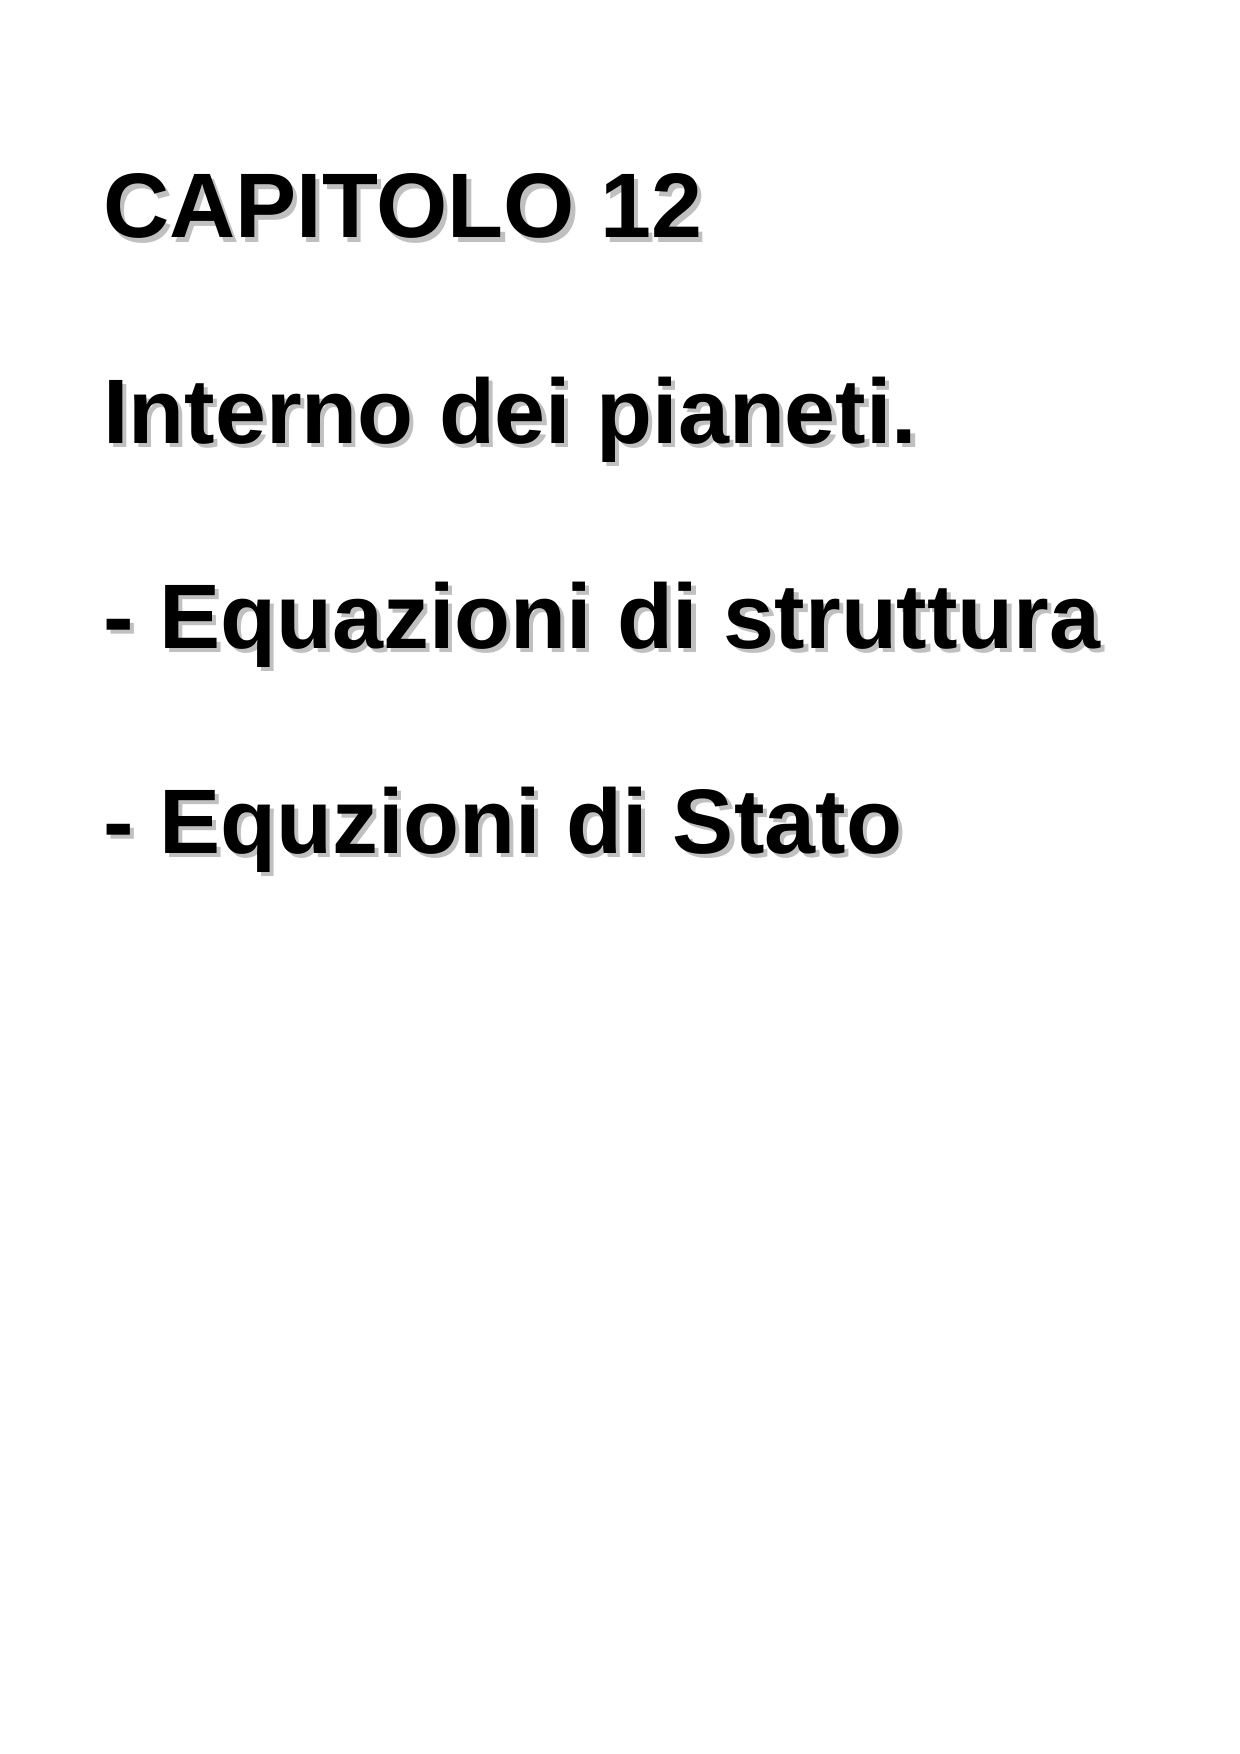

CAPITOLO 12
Interno dei pianeti.
- Equazioni di struttura
- Equzioni di Stato